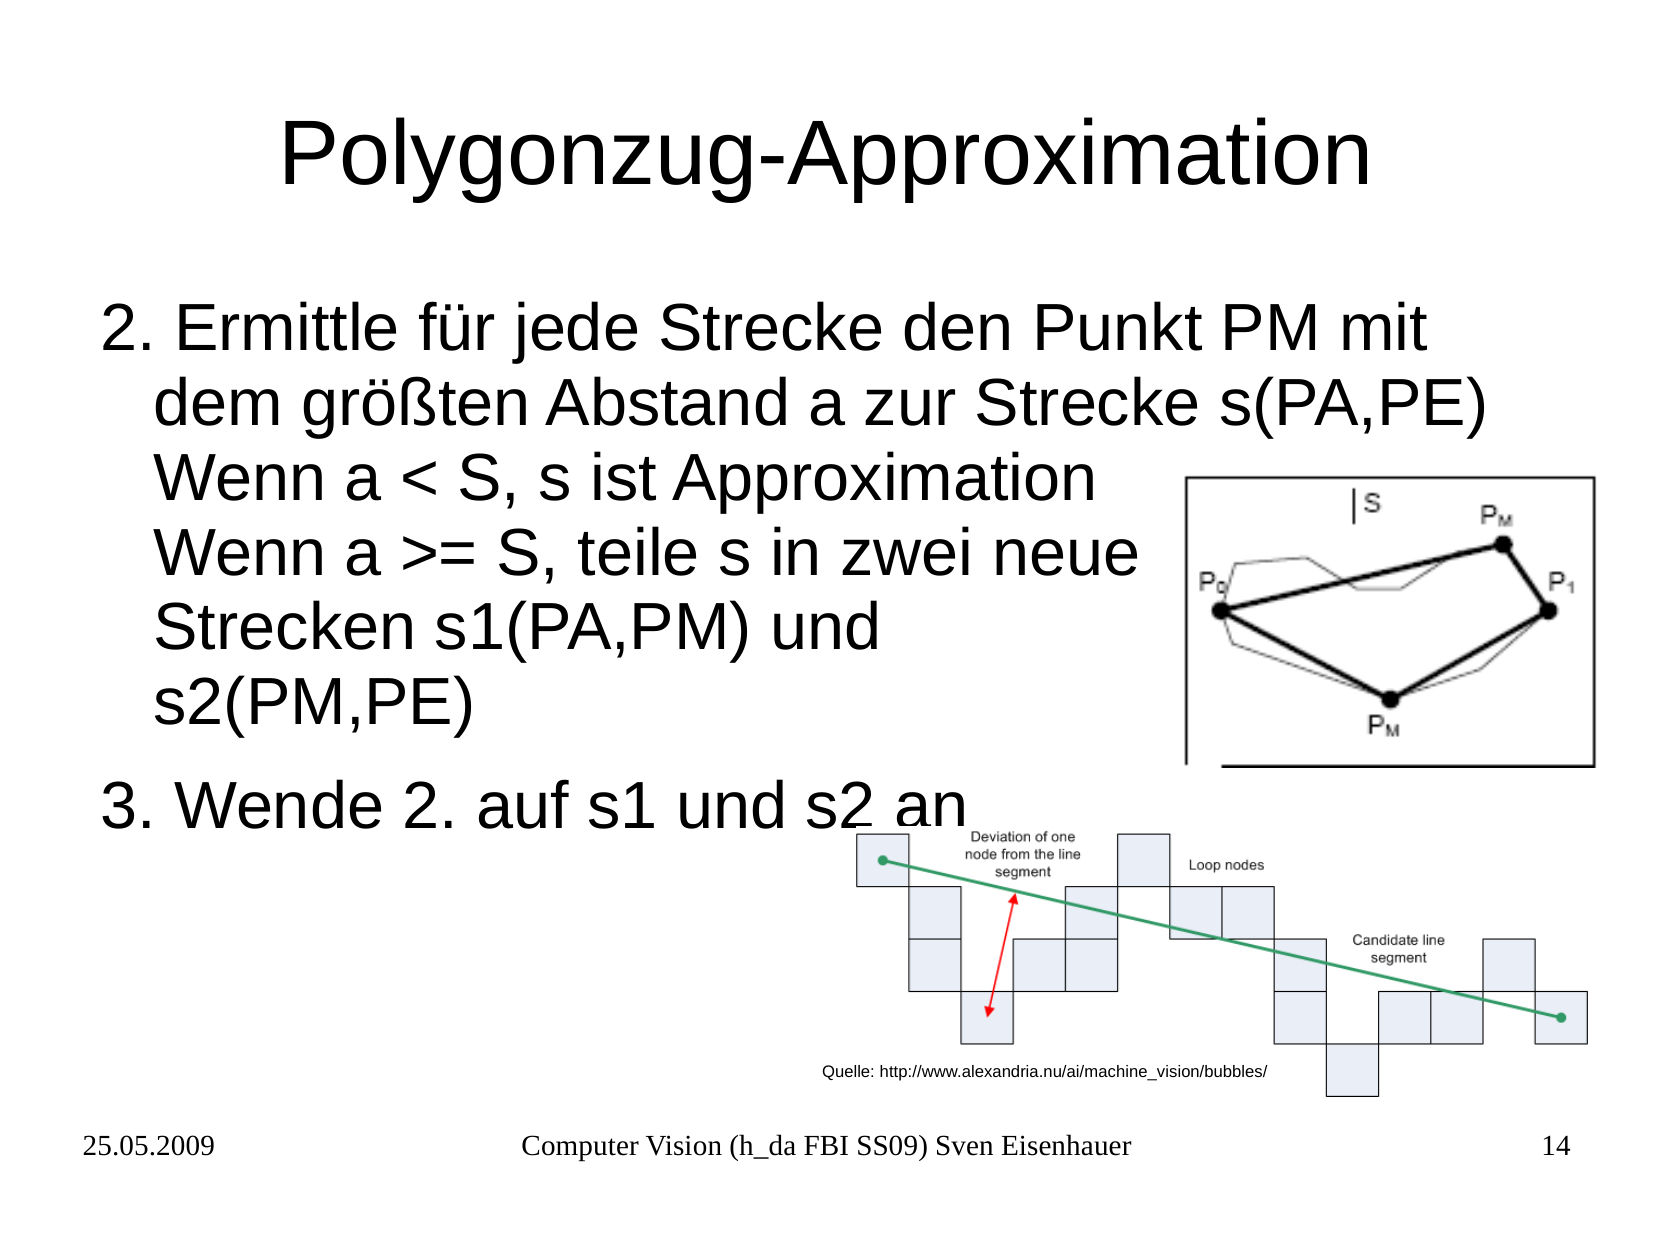

# Polygonzug-Approximation
 Ermittle für jede Strecke den Punkt PM mit dem größten Abstand a zur Strecke s(PA,PE)
Wenn a < S, s ist Approximation
Wenn a >= S, teile s in zwei neue
Strecken s1(PA,PM) und
s2(PM,PE)
 Wende 2. auf s1 und s2 an
Quelle: http://www.alexandria.nu/ai/machine_vision/bubbles/
25.05.2009
Computer Vision (h_da FBI SS09) Sven Eisenhauer
14